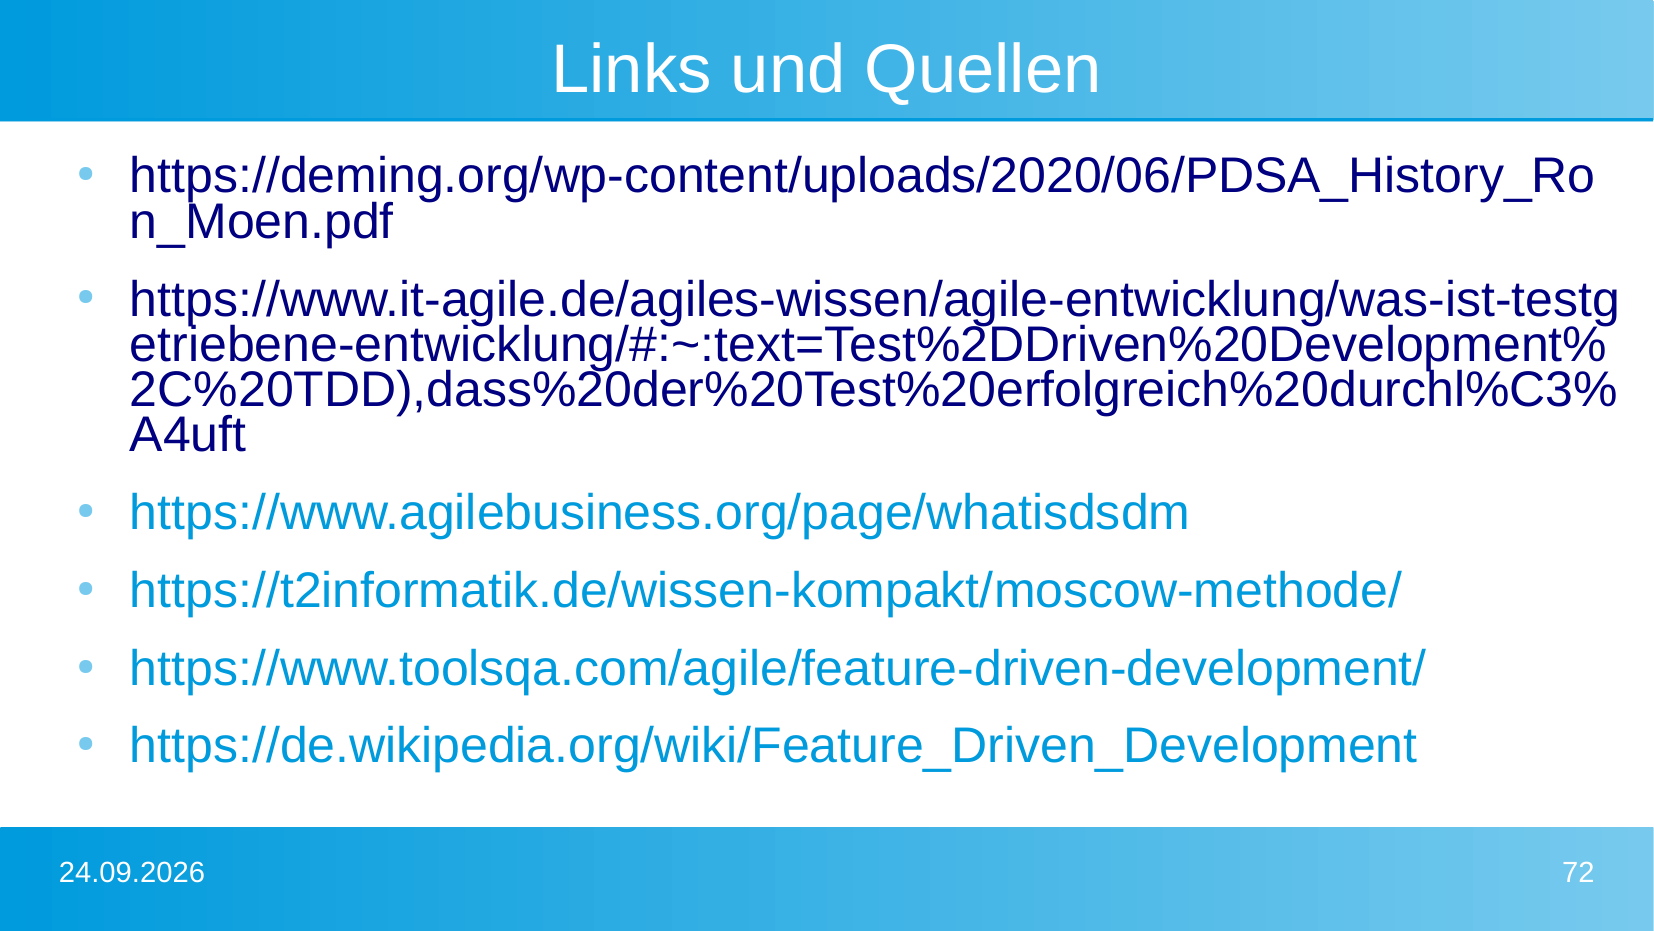

# Links und Quellen
https://deming.org/wp-content/uploads/2020/06/PDSA_History_Ron_Moen.pdf
https://www.it-agile.de/agiles-wissen/agile-entwicklung/was-ist-testgetriebene-entwicklung/#:~:text=Test%2DDriven%20Development%2C%20TDD),dass%20der%20Test%20erfolgreich%20durchl%C3%A4uft
https://www.agilebusiness.org/page/whatisdsdm
https://t2informatik.de/wissen-kompakt/moscow-methode/
https://www.toolsqa.com/agile/feature-driven-development/
https://de.wikipedia.org/wiki/Feature_Driven_Development
72